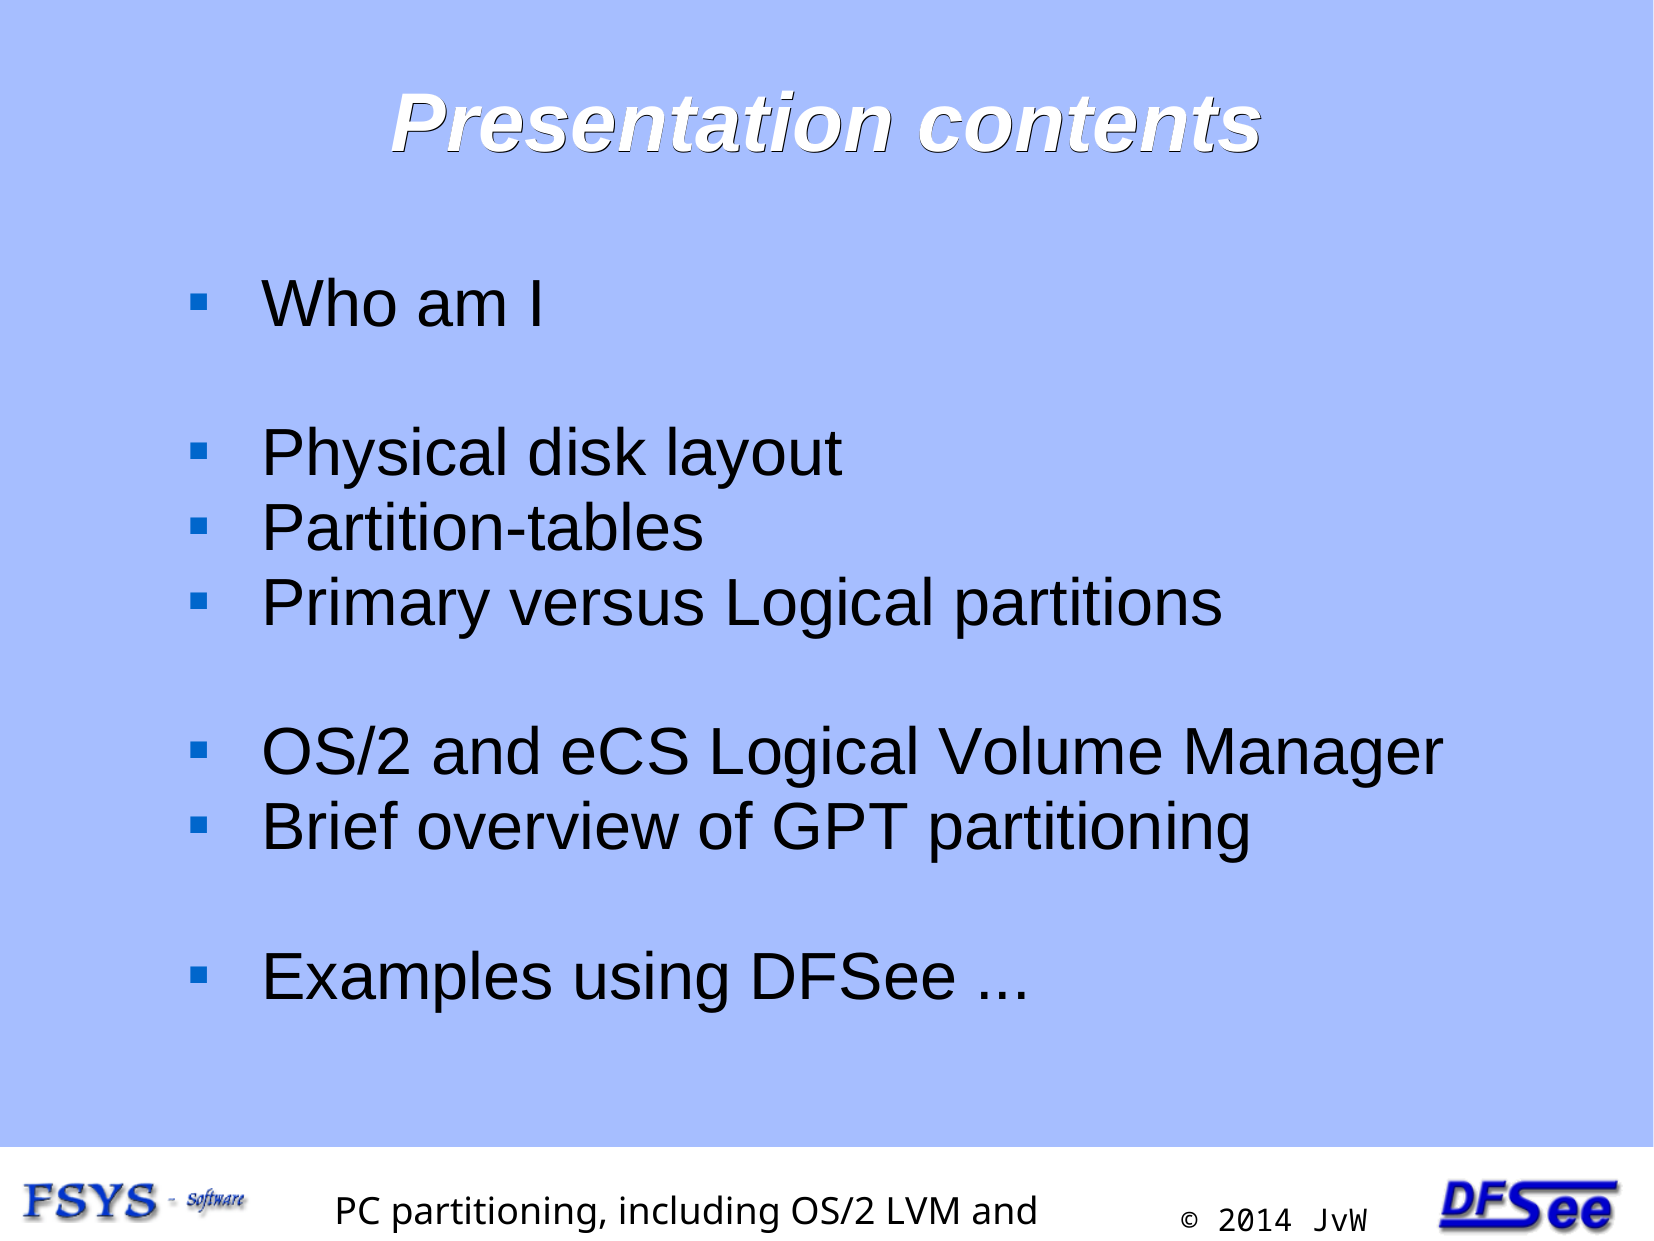

# Presentation contents
Who am I
Physical disk layout
Partition-tables
Primary versus Logical partitions
OS/2 and eCS Logical Volume Manager
Brief overview of GPT partitioning
Examples using DFSee ...